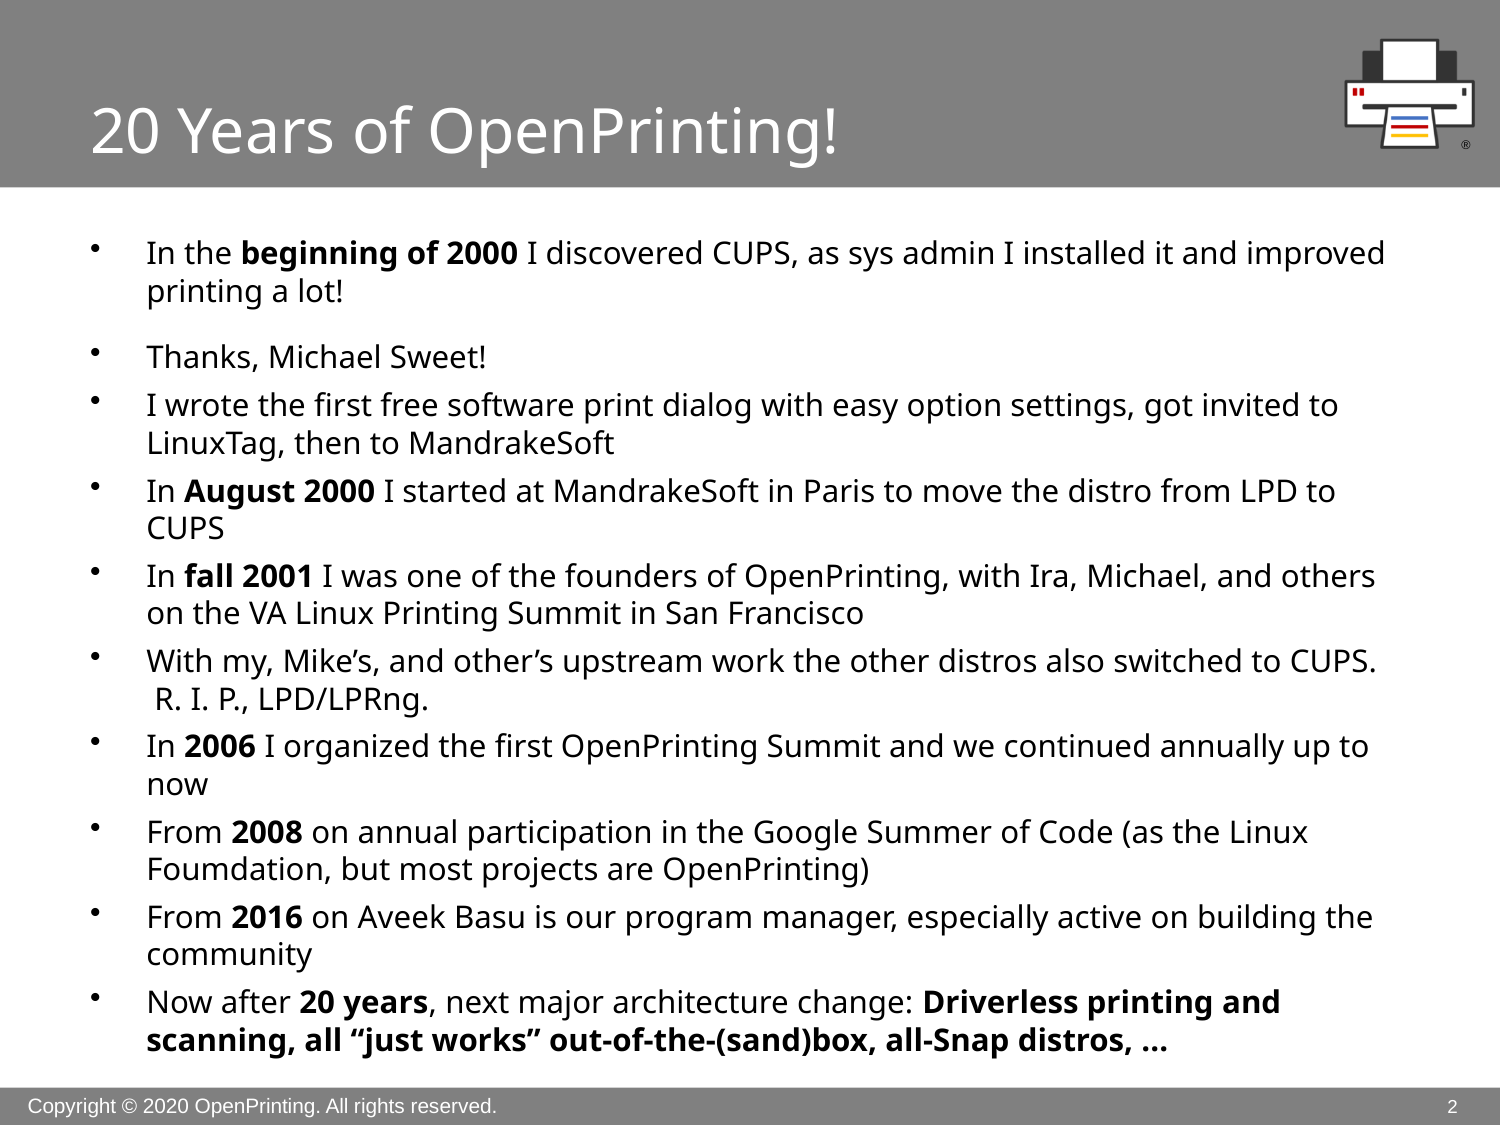

20 Years of OpenPrinting!
# In the beginning of 2000 I discovered CUPS, as sys admin I installed it and improved printing a lot!
Thanks, Michael Sweet!
I wrote the first free software print dialog with easy option settings, got invited to LinuxTag, then to MandrakeSoft
In August 2000 I started at MandrakeSoft in Paris to move the distro from LPD to CUPS
In fall 2001 I was one of the founders of OpenPrinting, with Ira, Michael, and others on the VA Linux Printing Summit in San Francisco
With my, Mike’s, and other’s upstream work the other distros also switched to CUPS. R. I. P., LPD/LPRng.
In 2006 I organized the first OpenPrinting Summit and we continued annually up to now
From 2008 on annual participation in the Google Summer of Code (as the Linux Foumdation, but most projects are OpenPrinting)
From 2016 on Aveek Basu is our program manager, especially active on building the community
Now after 20 years, next major architecture change: Driverless printing and scanning, all “just works” out-of-the-(sand)box, all-Snap distros, ...